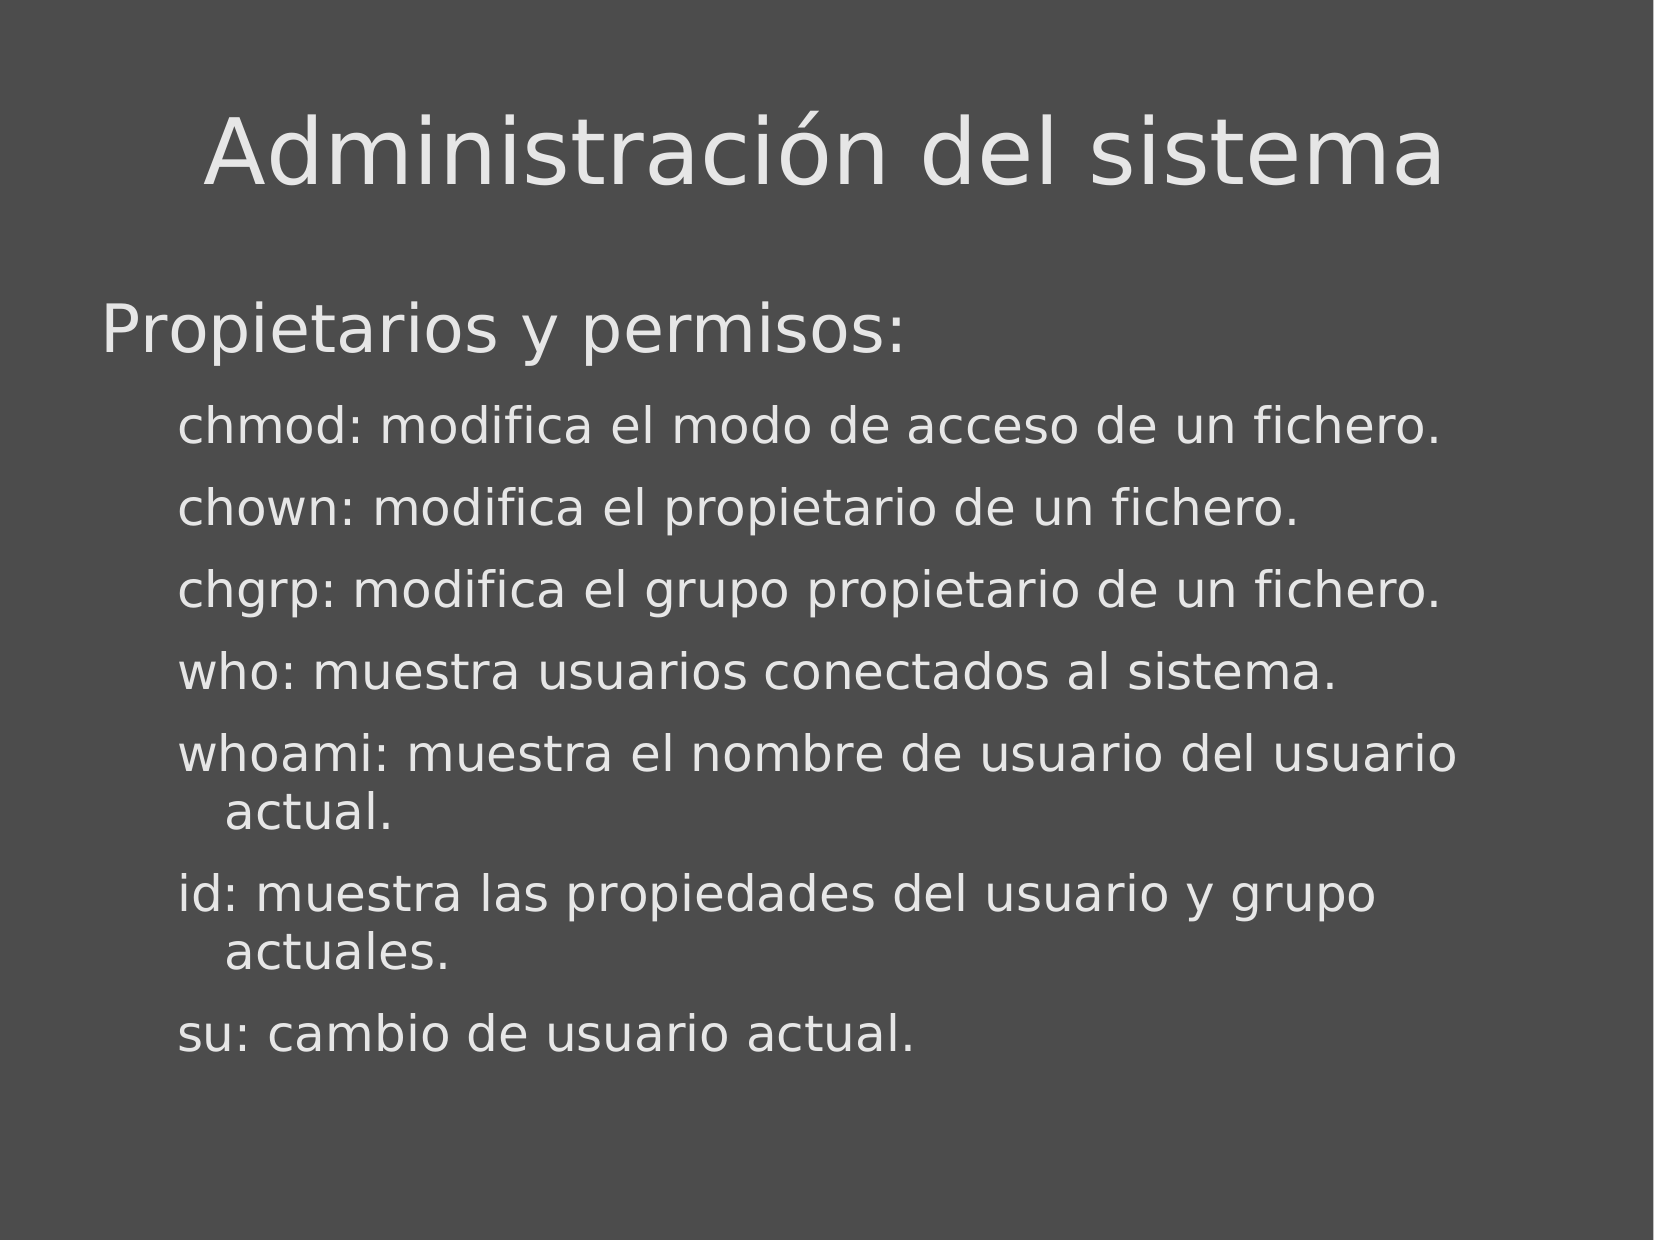

# Administración del sistema
Propietarios y permisos:
chmod: modifica el modo de acceso de un fichero.
chown: modifica el propietario de un fichero.
chgrp: modifica el grupo propietario de un fichero.
who: muestra usuarios conectados al sistema.
whoami: muestra el nombre de usuario del usuario actual.
id: muestra las propiedades del usuario y grupo actuales.
su: cambio de usuario actual.